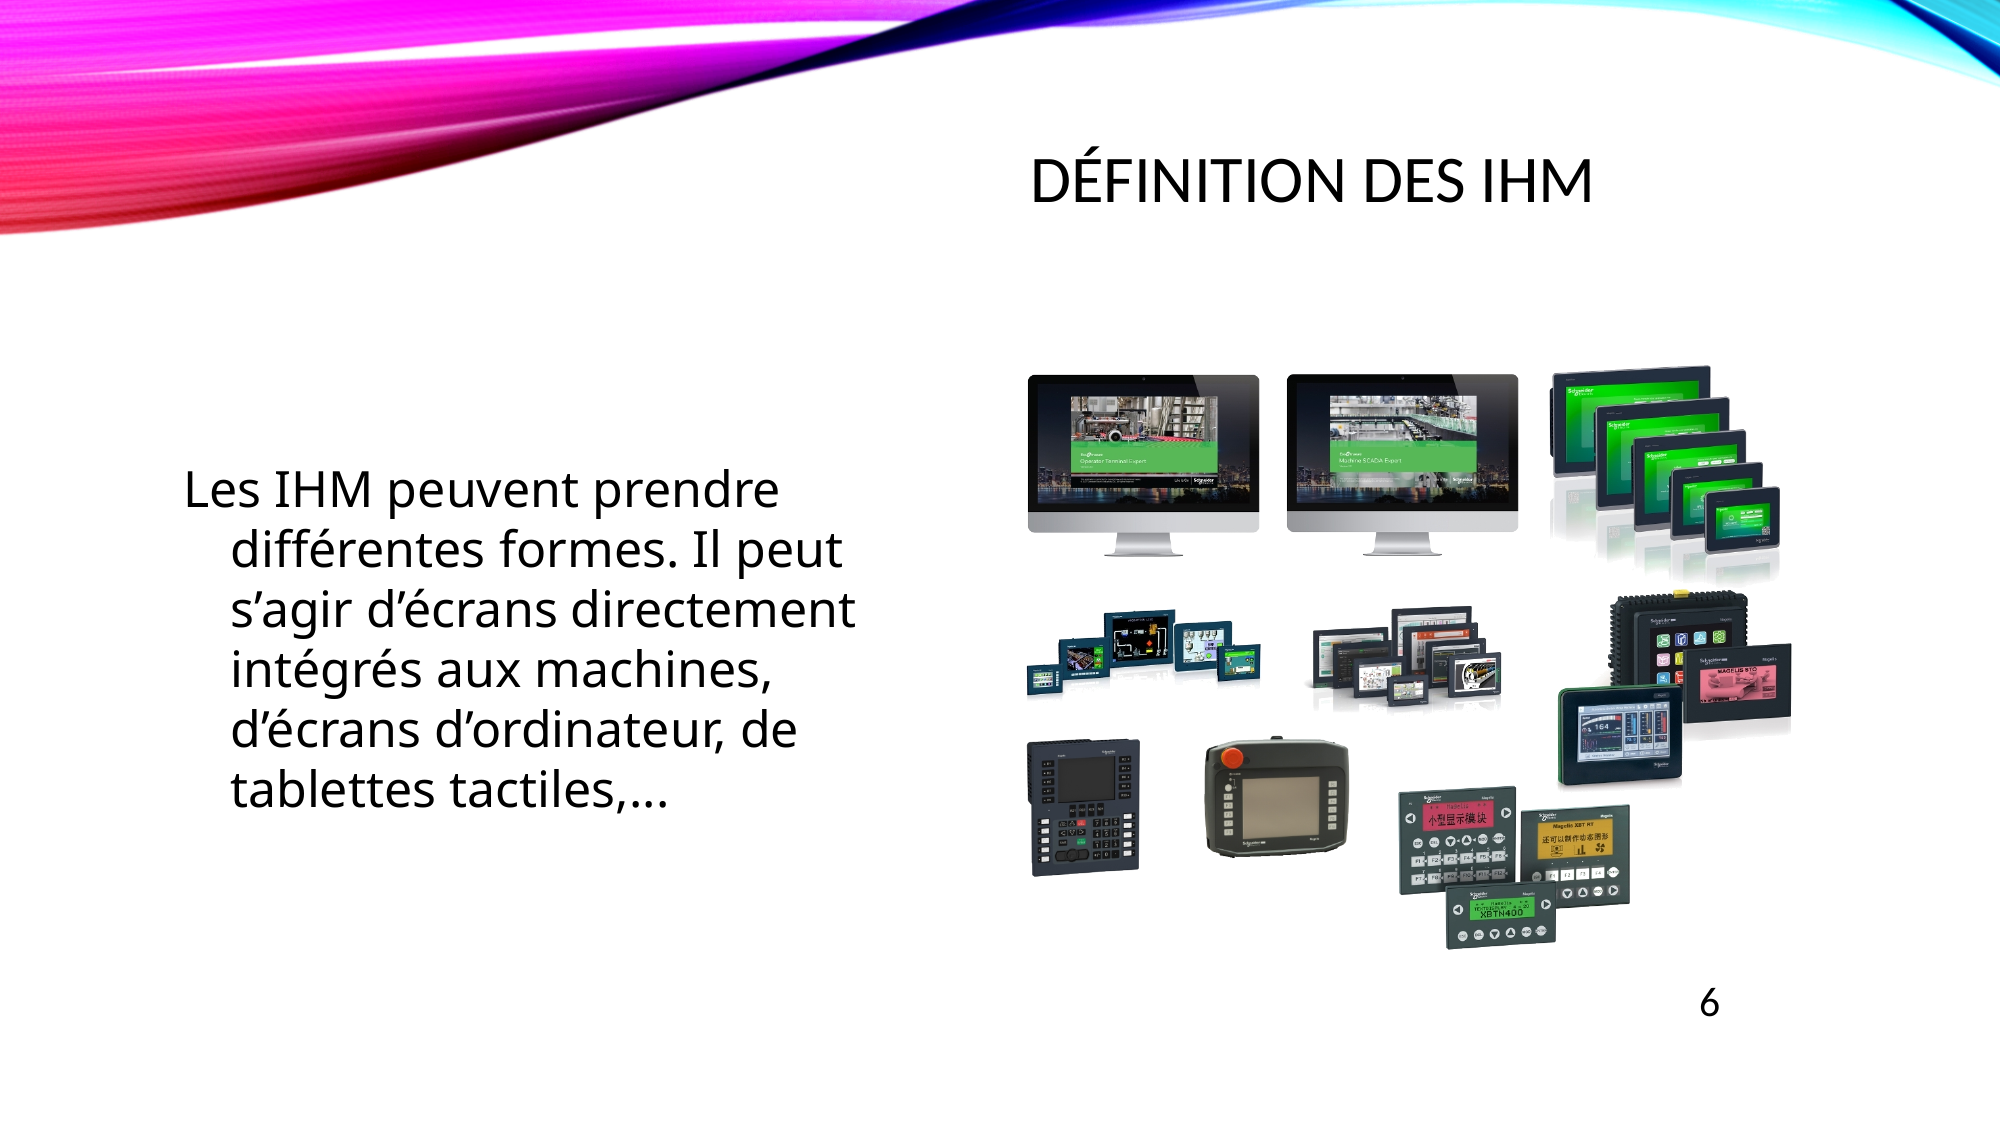

DÉFINITION DES IHM
#
Les IHM peuvent prendre différentes formes. Il peut s’agir d’écrans directement intégrés aux machines, d’écrans d’ordinateur, de tablettes tactiles,...